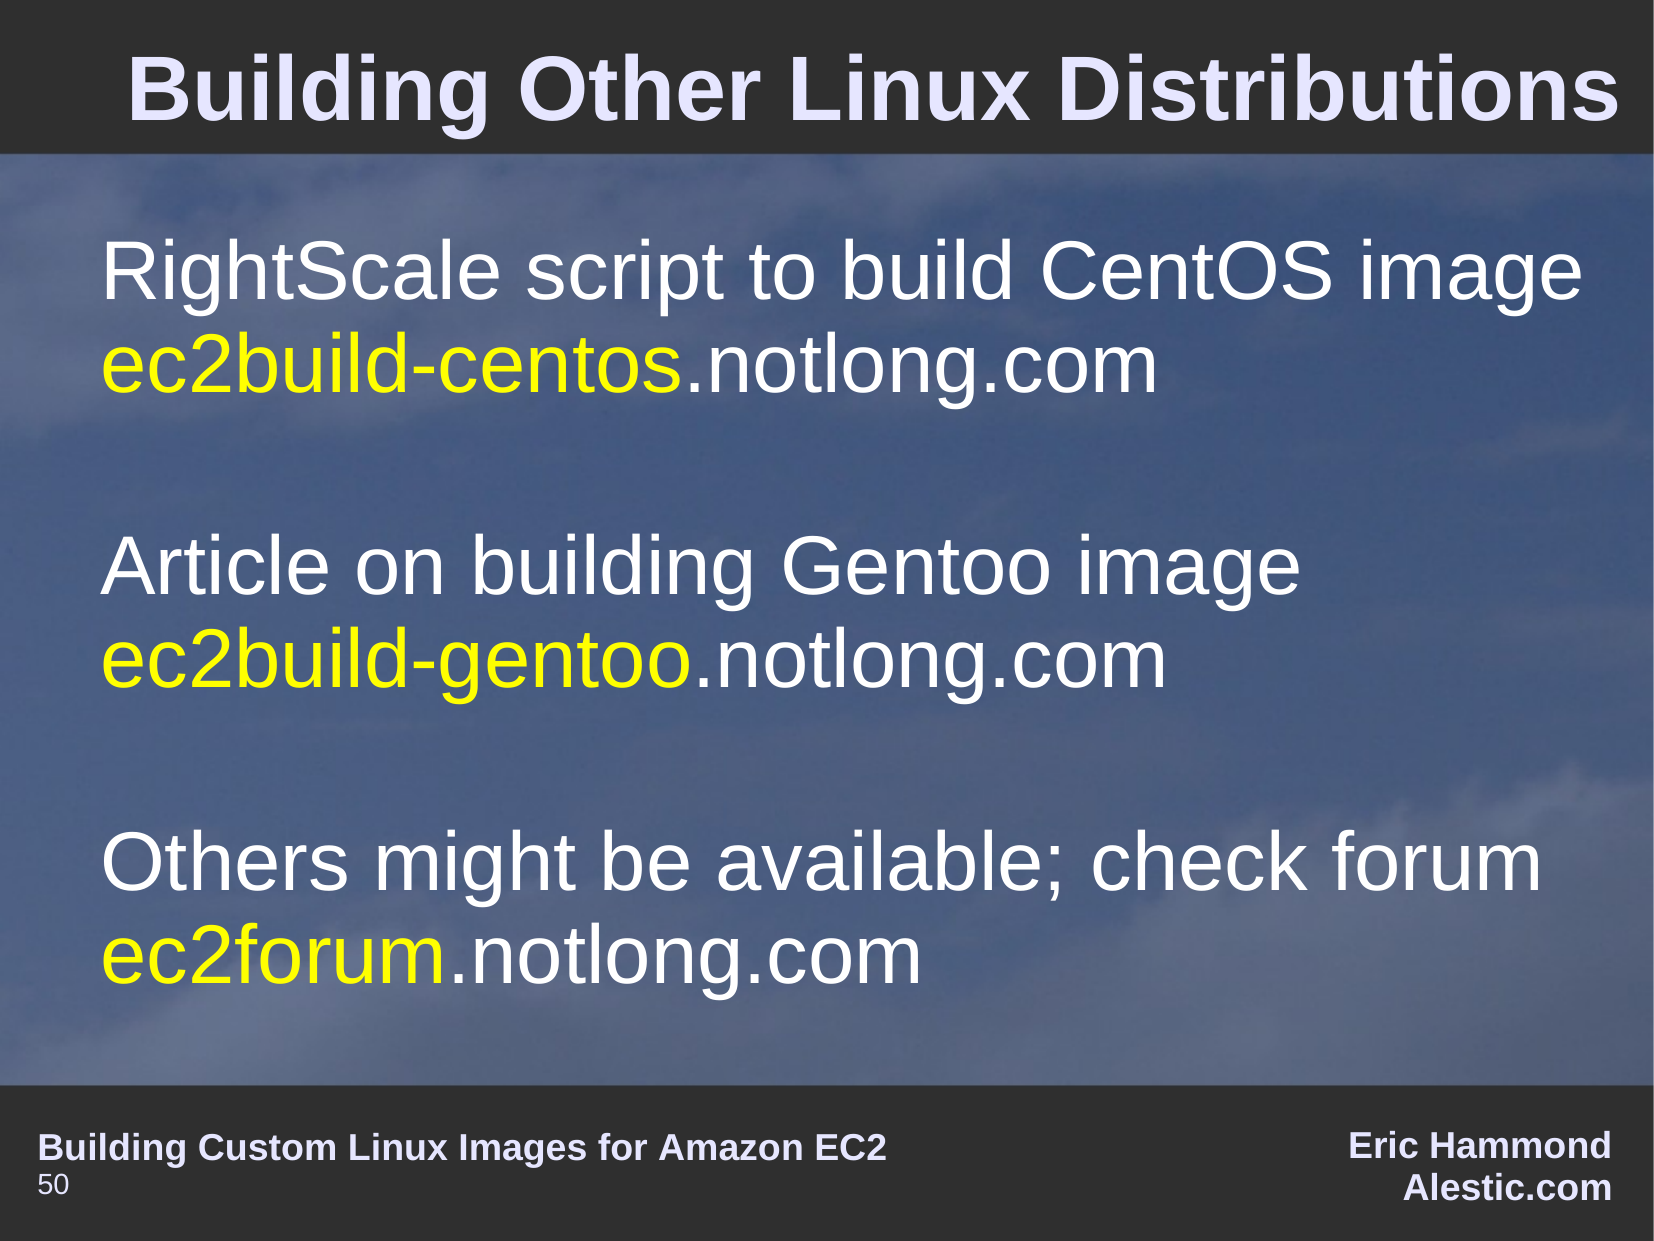

# Building Other Linux Distributions
RightScale script to build CentOS image
ec2build-centos.notlong.com
Article on building Gentoo image
ec2build-gentoo.notlong.com
Others might be available; check forum
ec2forum.notlong.com
50
Eric Hammond
Alestic.com